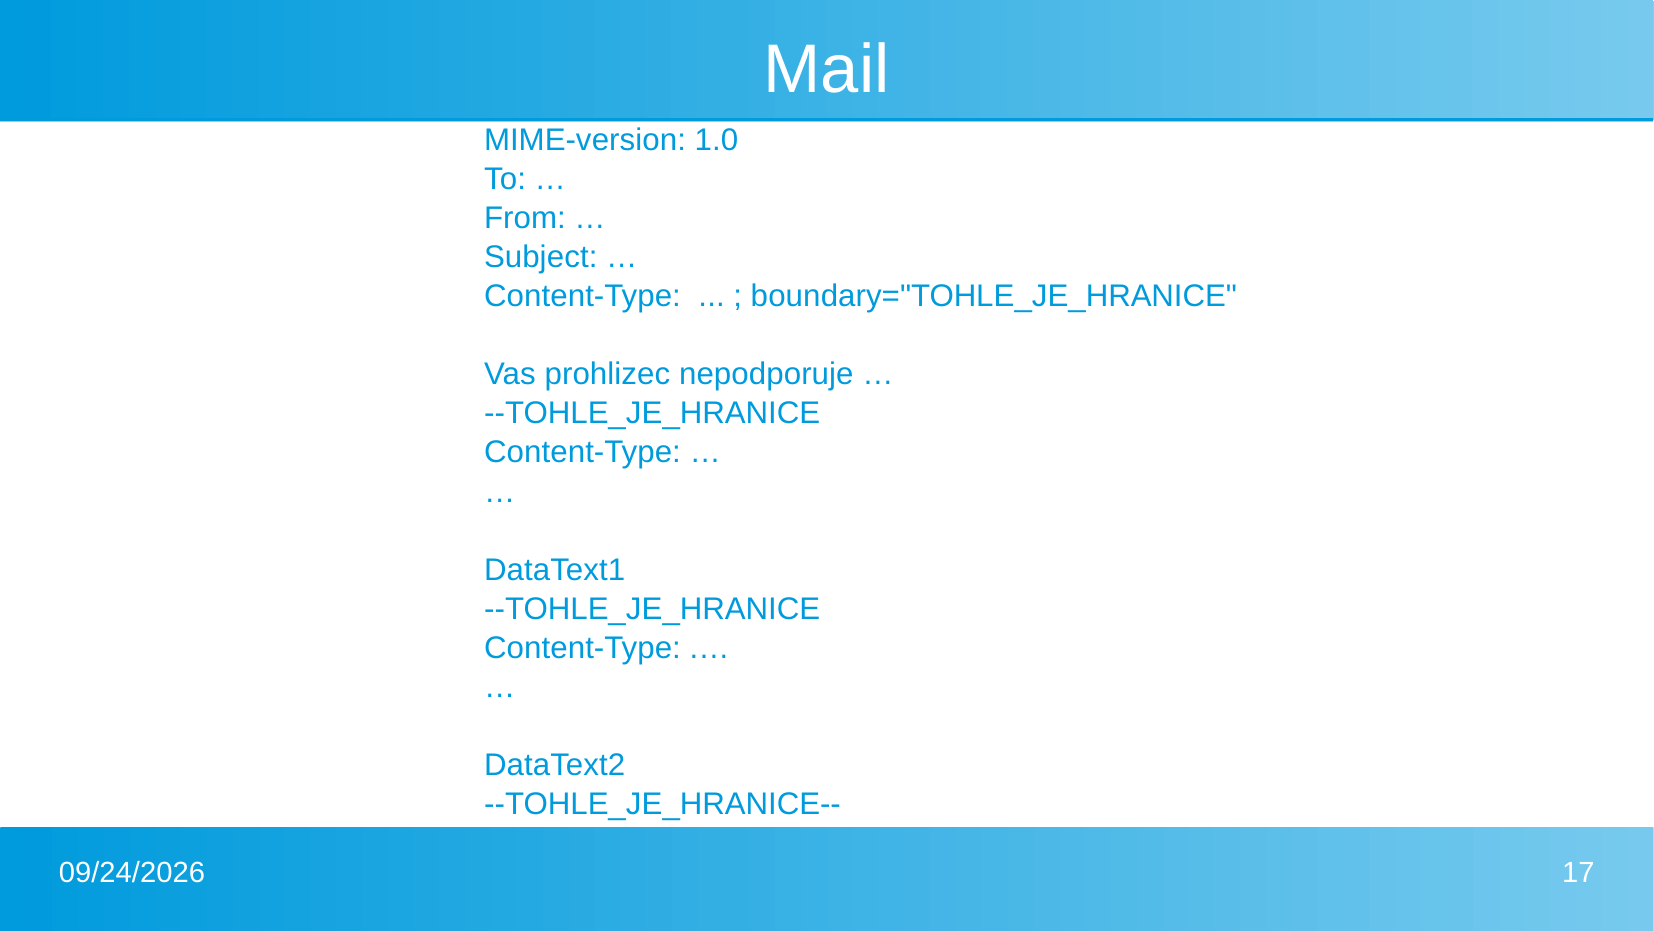

# Mail
MIME-version: 1.0
To: …
From: …
Subject: …
Content-Type: ... ; boundary="TOHLE_JE_HRANICE"
Vas prohlizec nepodporuje …
--TOHLE_JE_HRANICE
Content-Type: …
…
DataText1
--TOHLE_JE_HRANICE
Content-Type: .…
…
DataText2
--TOHLE_JE_HRANICE--
17